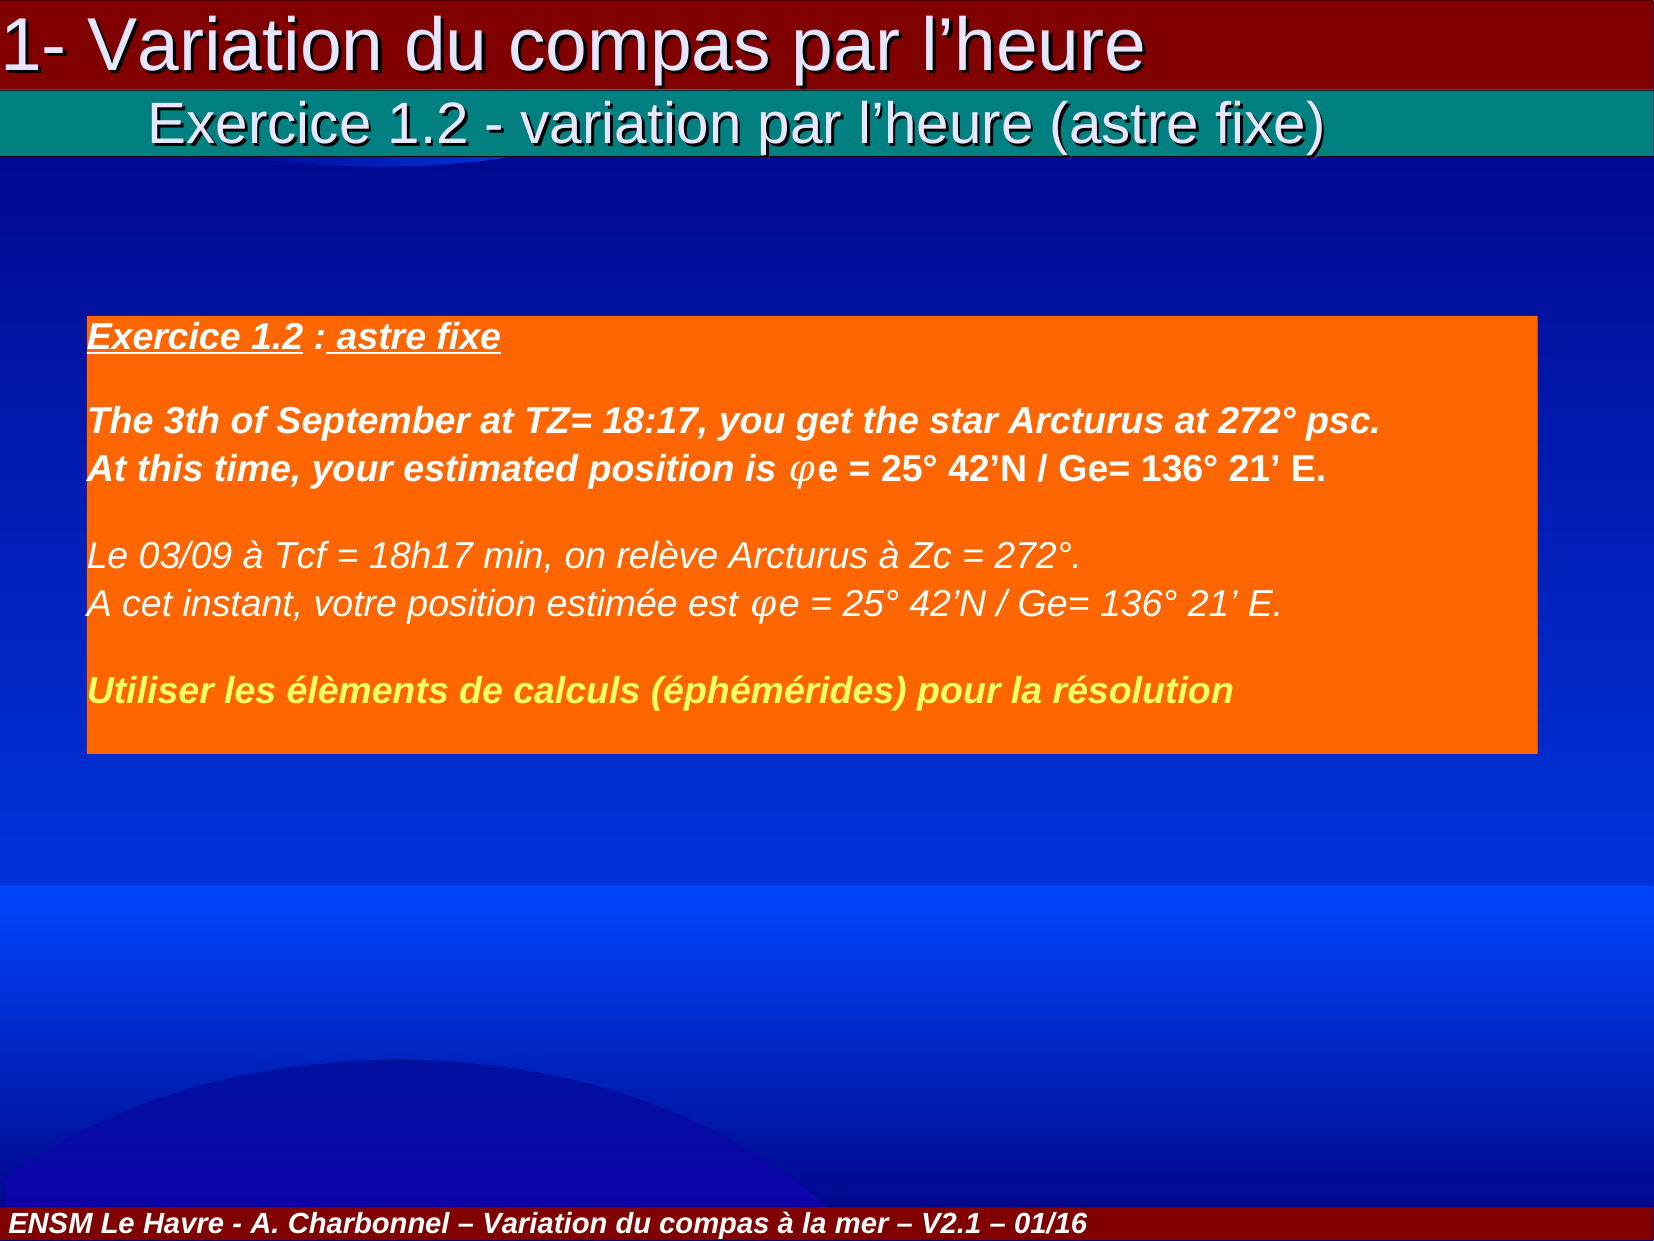

1- Variation du compas par l’heure
# Exercice 1.2 - variation par l’heure (astre fixe)
Exercice 1.2 : astre fixe
The 3th of September at TZ= 18:17, you get the star Arcturus at 272° psc.
At this time, your estimated position is 𝜑e = 25° 42’N / Ge= 136° 21’ E.
Le 03/09 à Tcf = 18h17 min, on relève Arcturus à Zc = 272°.
A cet instant, votre position estimée est 𝜑e = 25° 42’N / Ge= 136° 21’ E.
Utiliser les élèments de calculs (éphémérides) pour la résolution
 ENSM Le Havre - A. Charbonnel – Variation du compas à la mer – V2.1 – 01/16